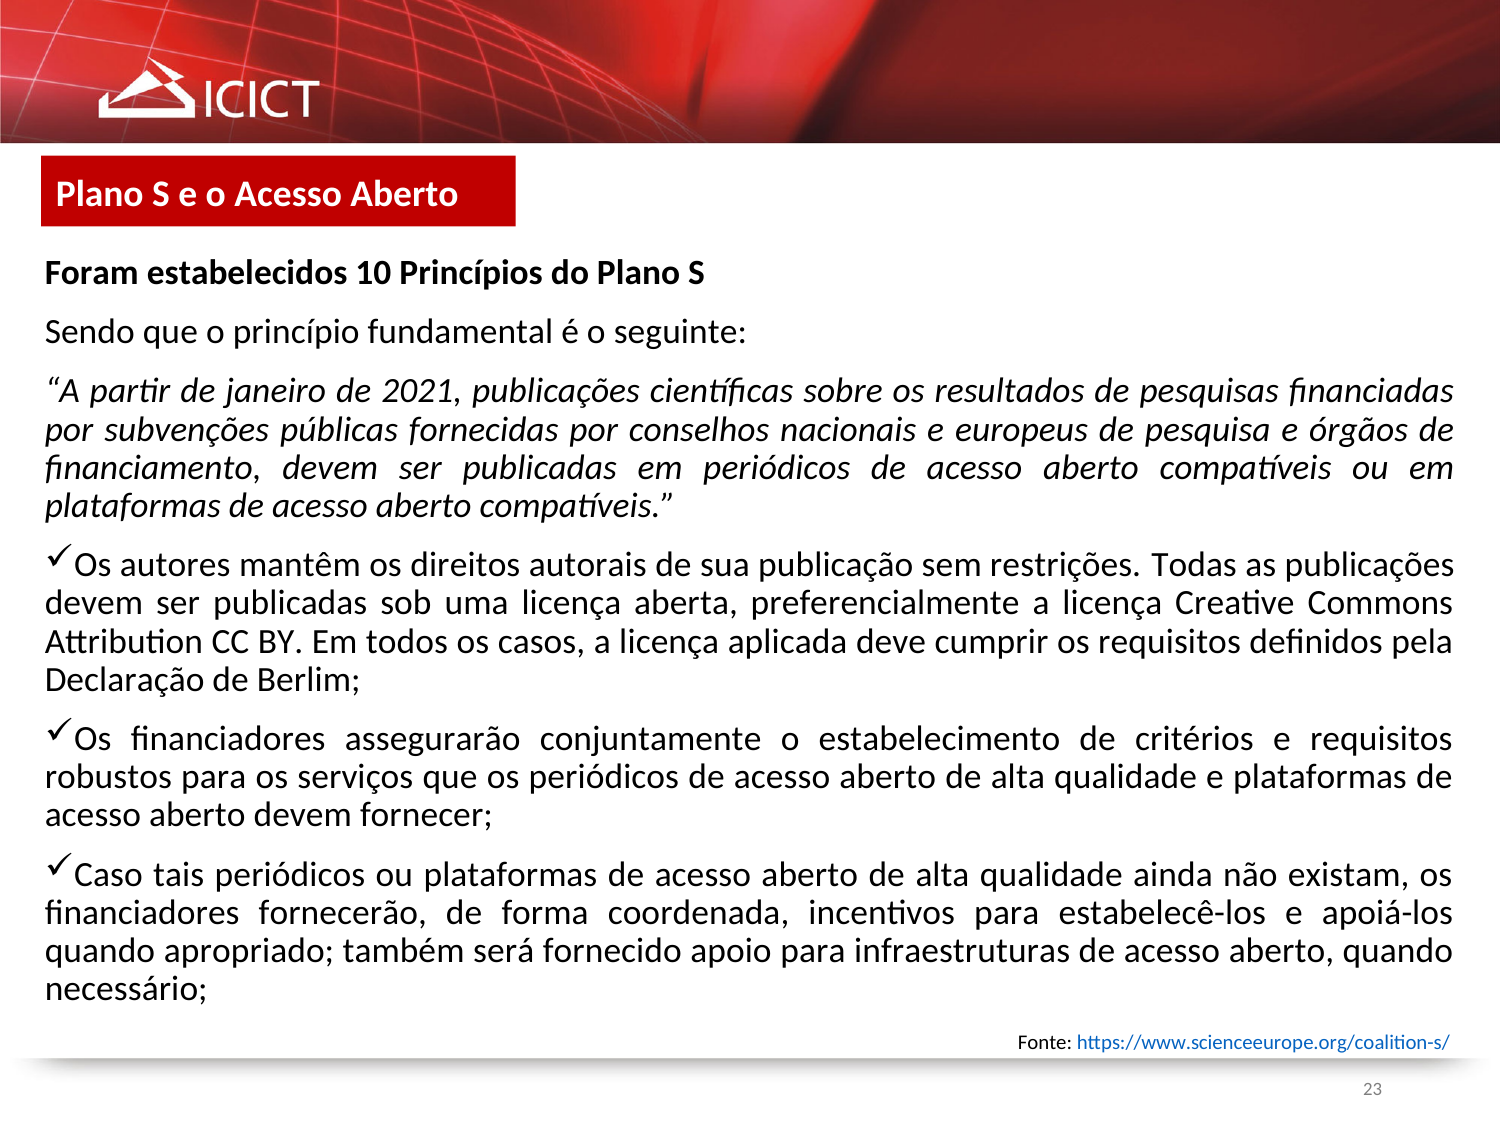

Plano S e o Acesso Aberto
Foram estabelecidos 10 Princípios do Plano S
Sendo que o princípio fundamental é o seguinte:
“A partir de janeiro de 2021, publicações científicas sobre os resultados de pesquisas financiadas por subvenções públicas fornecidas por conselhos nacionais e europeus de pesquisa e órgãos de financiamento, devem ser publicadas em periódicos de acesso aberto compatíveis ou em plataformas de acesso aberto compatíveis.”
Os autores mantêm os direitos autorais de sua publicação sem restrições. Todas as publicações devem ser publicadas sob uma licença aberta, preferencialmente a licença Creative Commons Attribution CC BY. Em todos os casos, a licença aplicada deve cumprir os requisitos definidos pela Declaração de Berlim;
Os financiadores assegurarão conjuntamente o estabelecimento de critérios e requisitos robustos para os serviços que os periódicos de acesso aberto de alta qualidade e plataformas de acesso aberto devem fornecer;
Caso tais periódicos ou plataformas de acesso aberto de alta qualidade ainda não existam, os financiadores fornecerão, de forma coordenada, incentivos para estabelecê-los e apoiá-los quando apropriado; também será fornecido apoio para infraestruturas de acesso aberto, quando necessário;
Fonte: https://www.scienceeurope.org/coalition-s/